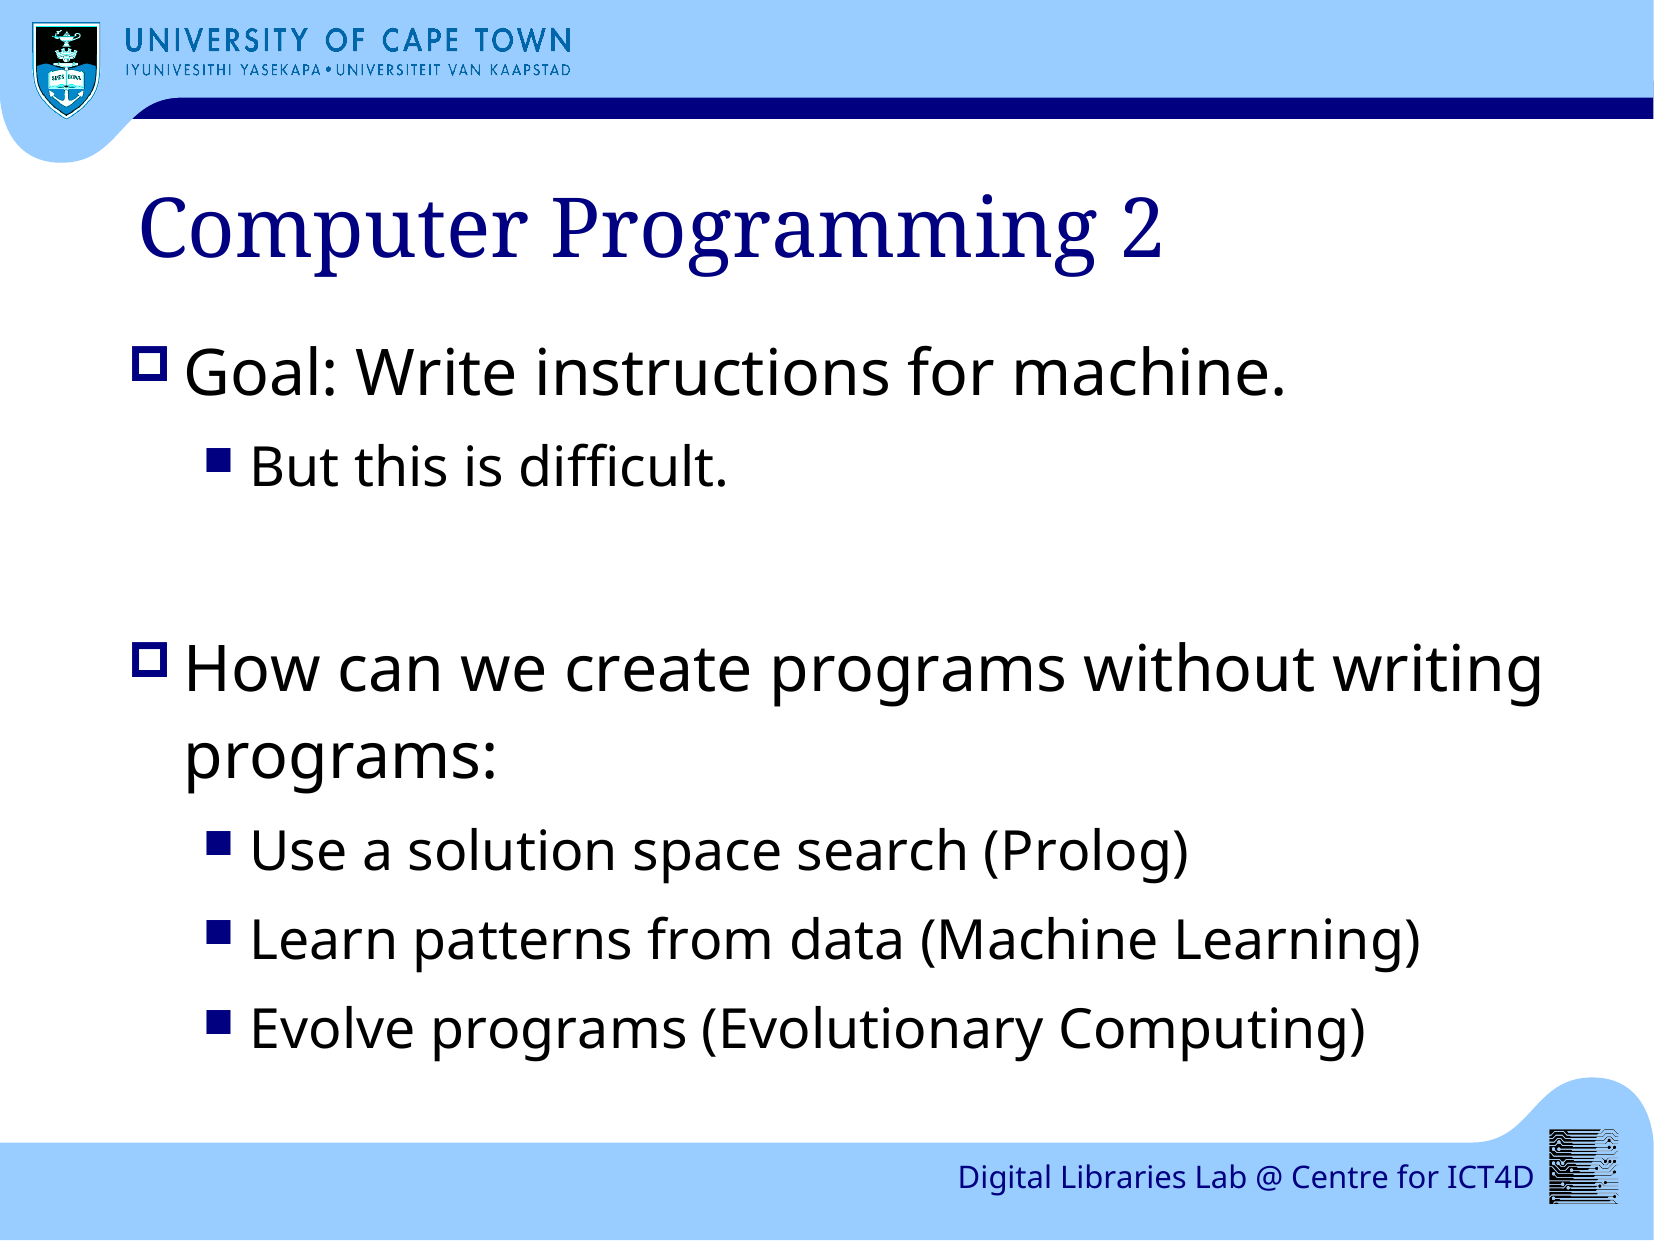

# Computer Programming 2
Goal: Write instructions for machine.
But this is difficult.
How can we create programs without writing programs:
Use a solution space search (Prolog)
Learn patterns from data (Machine Learning)
Evolve programs (Evolutionary Computing)